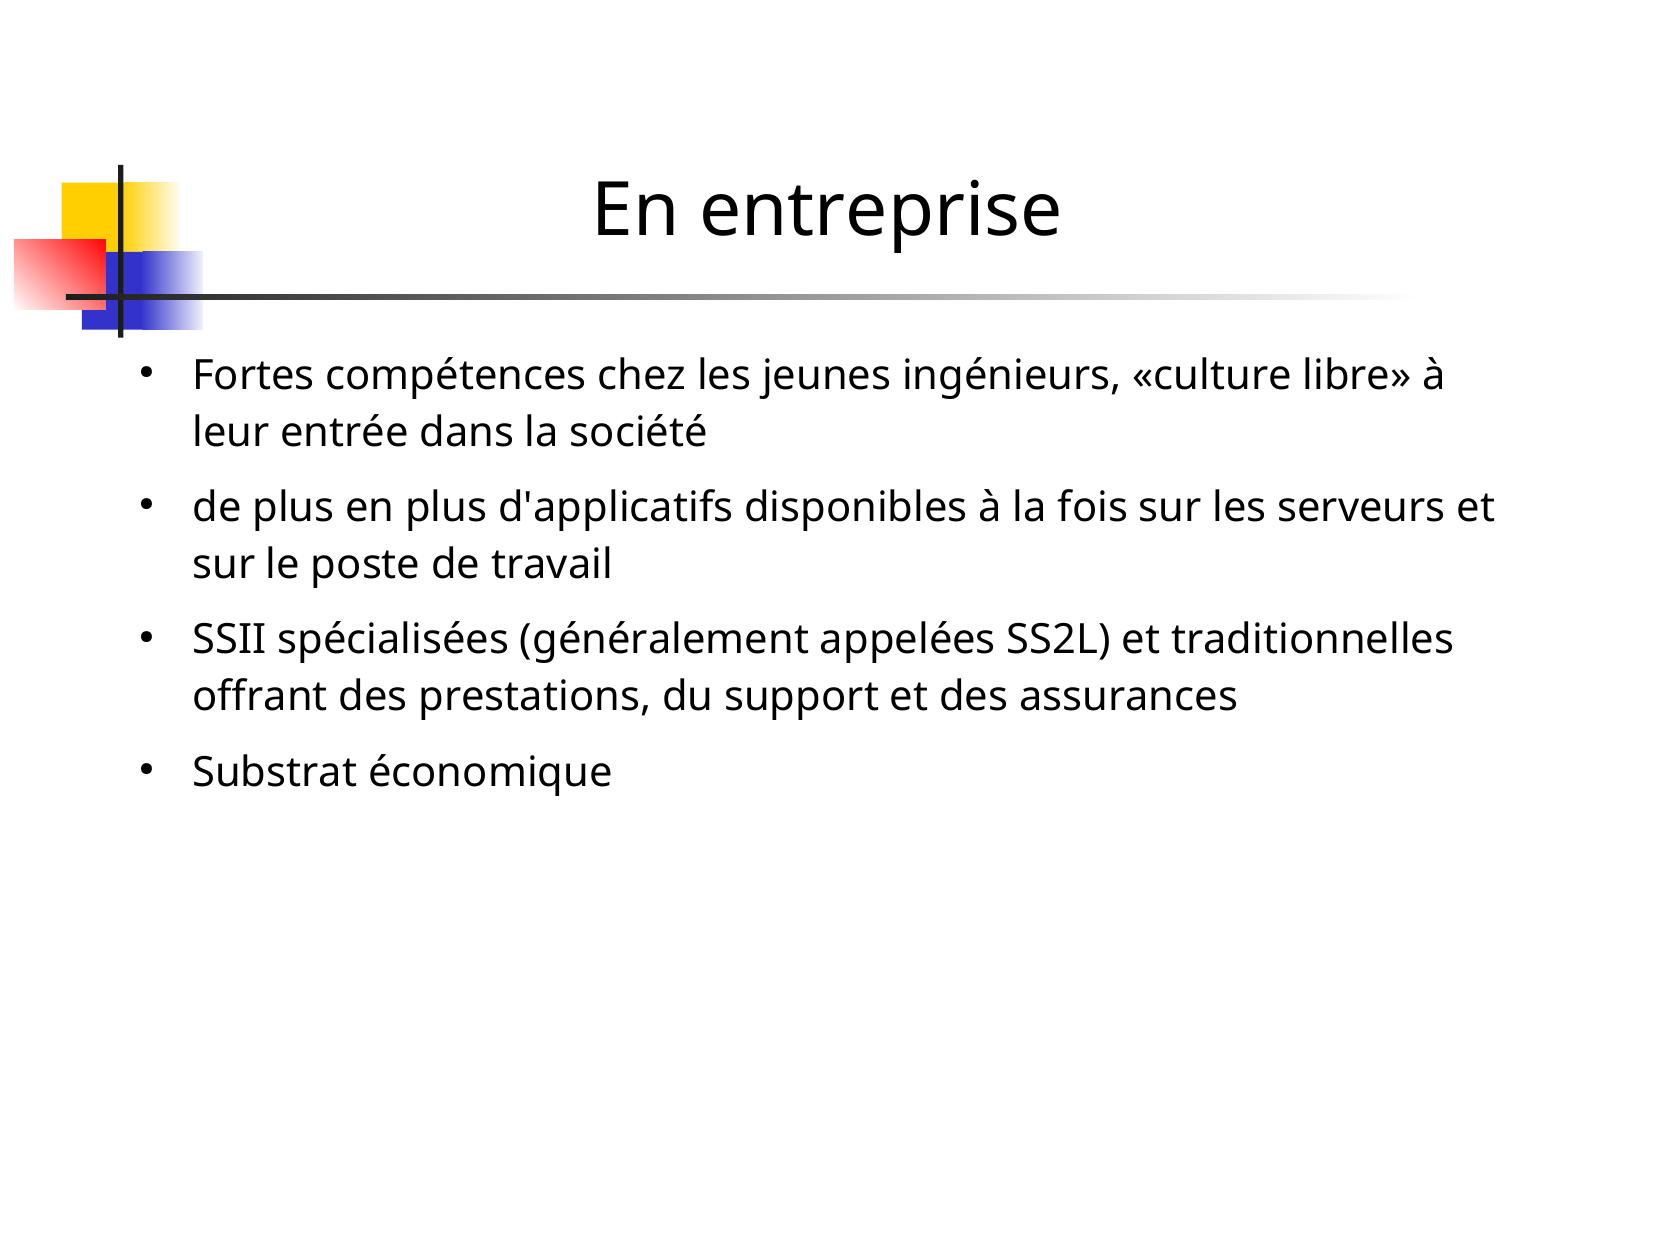

# En entreprise
Fortes compétences chez les jeunes ingénieurs, «culture libre» à leur entrée dans la société
de plus en plus d'applicatifs disponibles à la fois sur les serveurs et sur le poste de travail
SSII spécialisées (généralement appelées SS2L) et traditionnelles offrant des prestations, du support et des assurances
Substrat économique